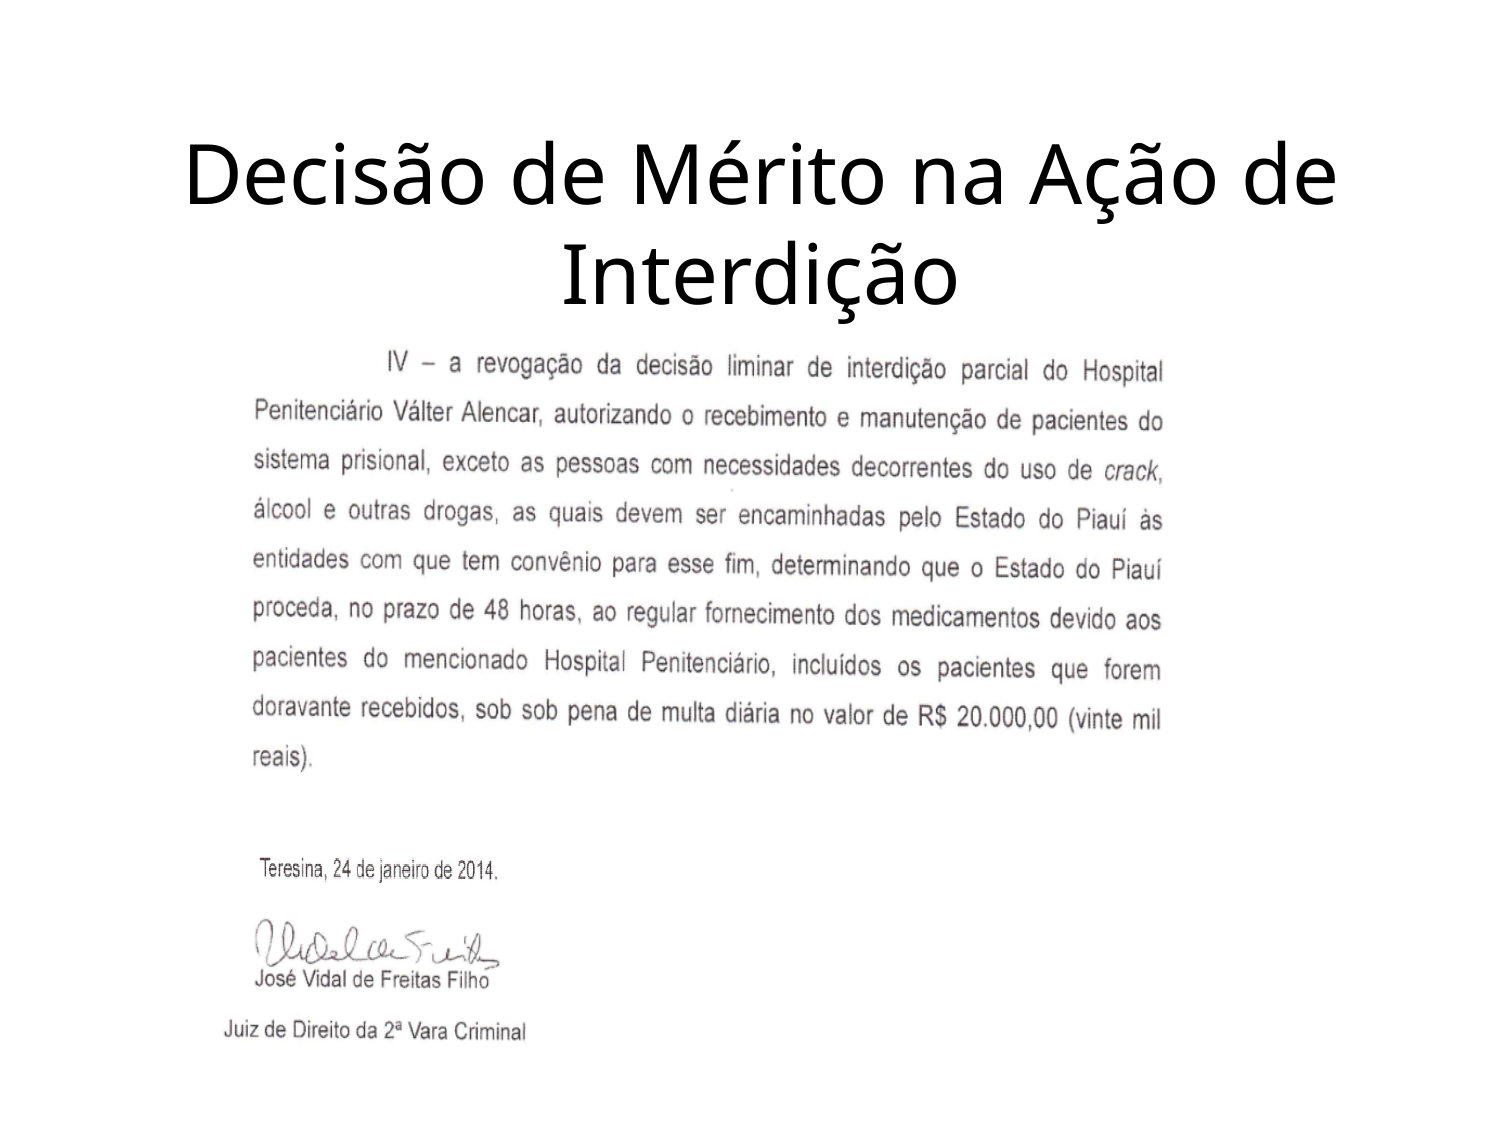

# Decisão de Mérito na Ação de Interdição